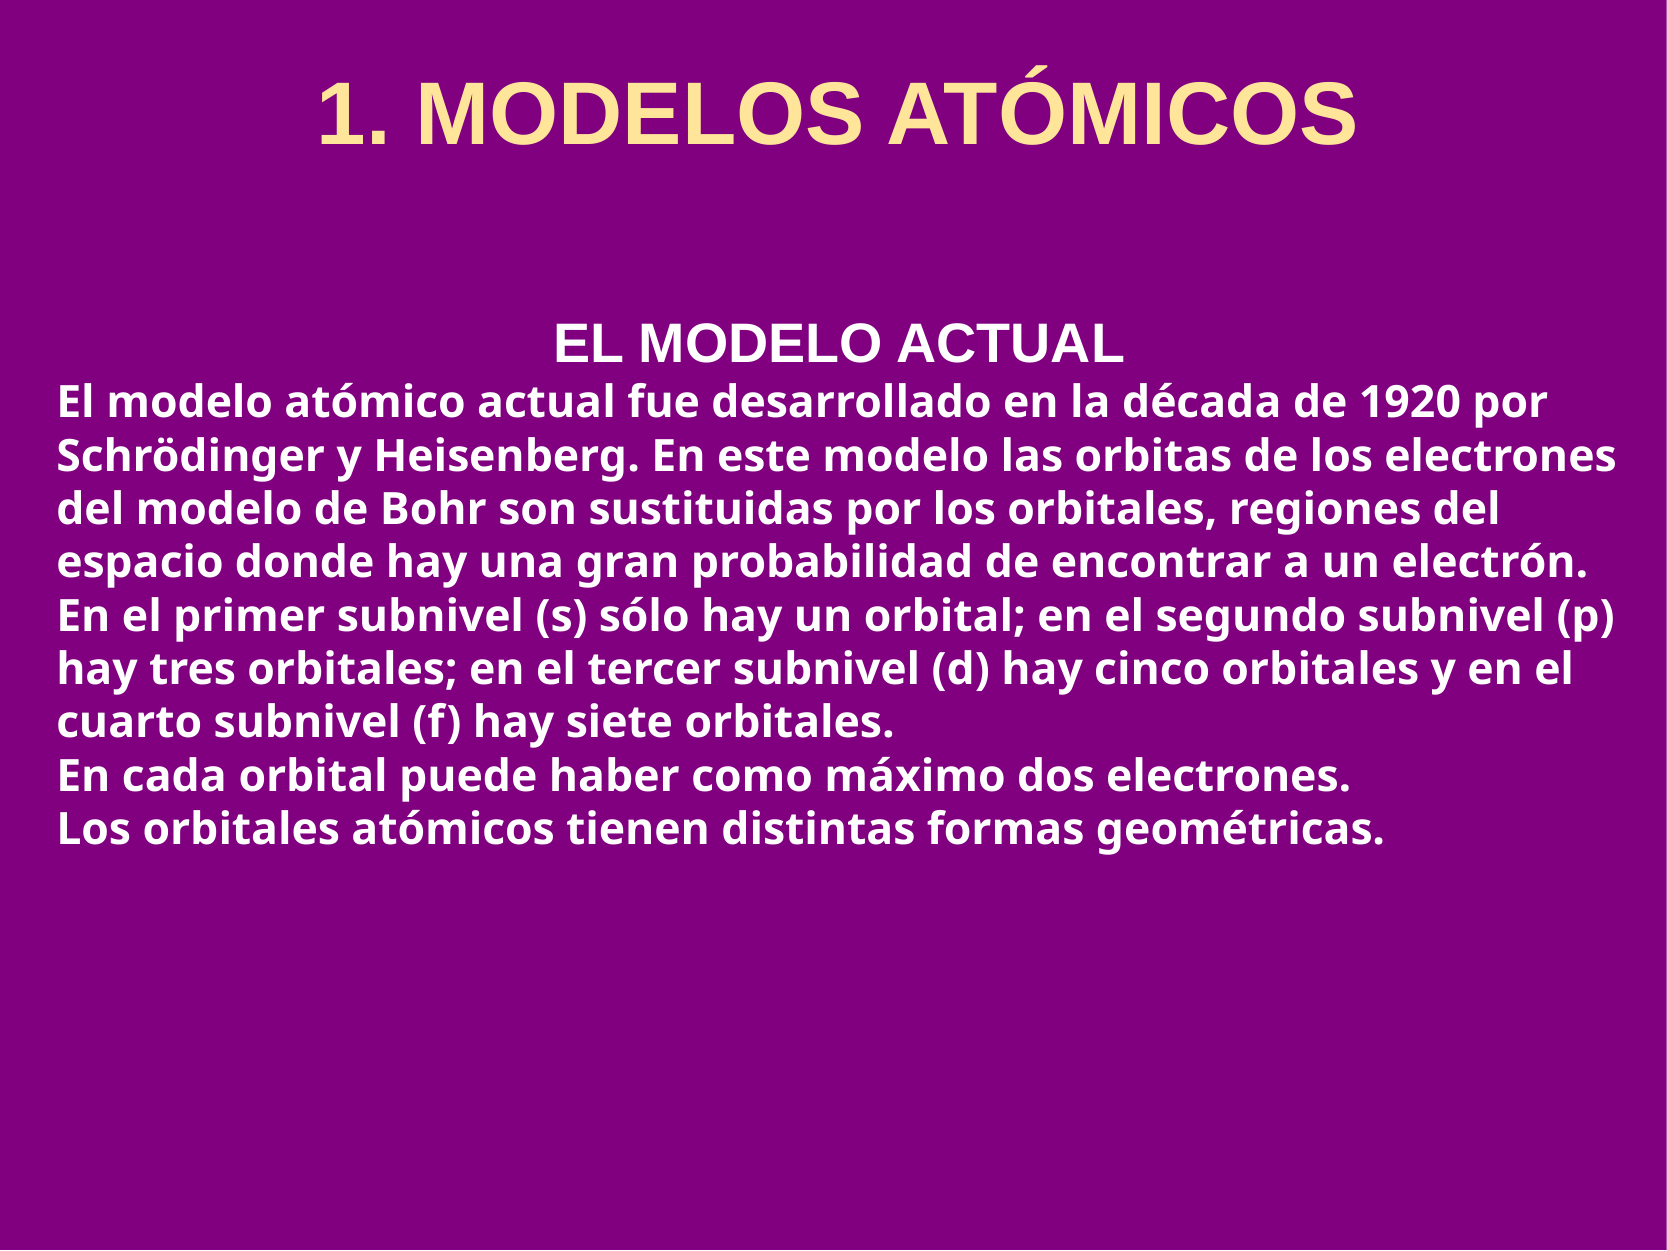

# 1. MODELOS ATÓMICOS
EL MODELO ACTUAL
El modelo atómico actual fue desarrollado en la década de 1920 por Schrödinger y Heisenberg. En este modelo las orbitas de los electrones del modelo de Bohr son sustituidas por los orbitales, regiones del espacio donde hay una gran probabilidad de encontrar a un electrón.
En el primer subnivel (s) sólo hay un orbital; en el segundo subnivel (p) hay tres orbitales; en el tercer subnivel (d) hay cinco orbitales y en el cuarto subnivel (f) hay siete orbitales.
En cada orbital puede haber como máximo dos electrones.
Los orbitales atómicos tienen distintas formas geométricas.